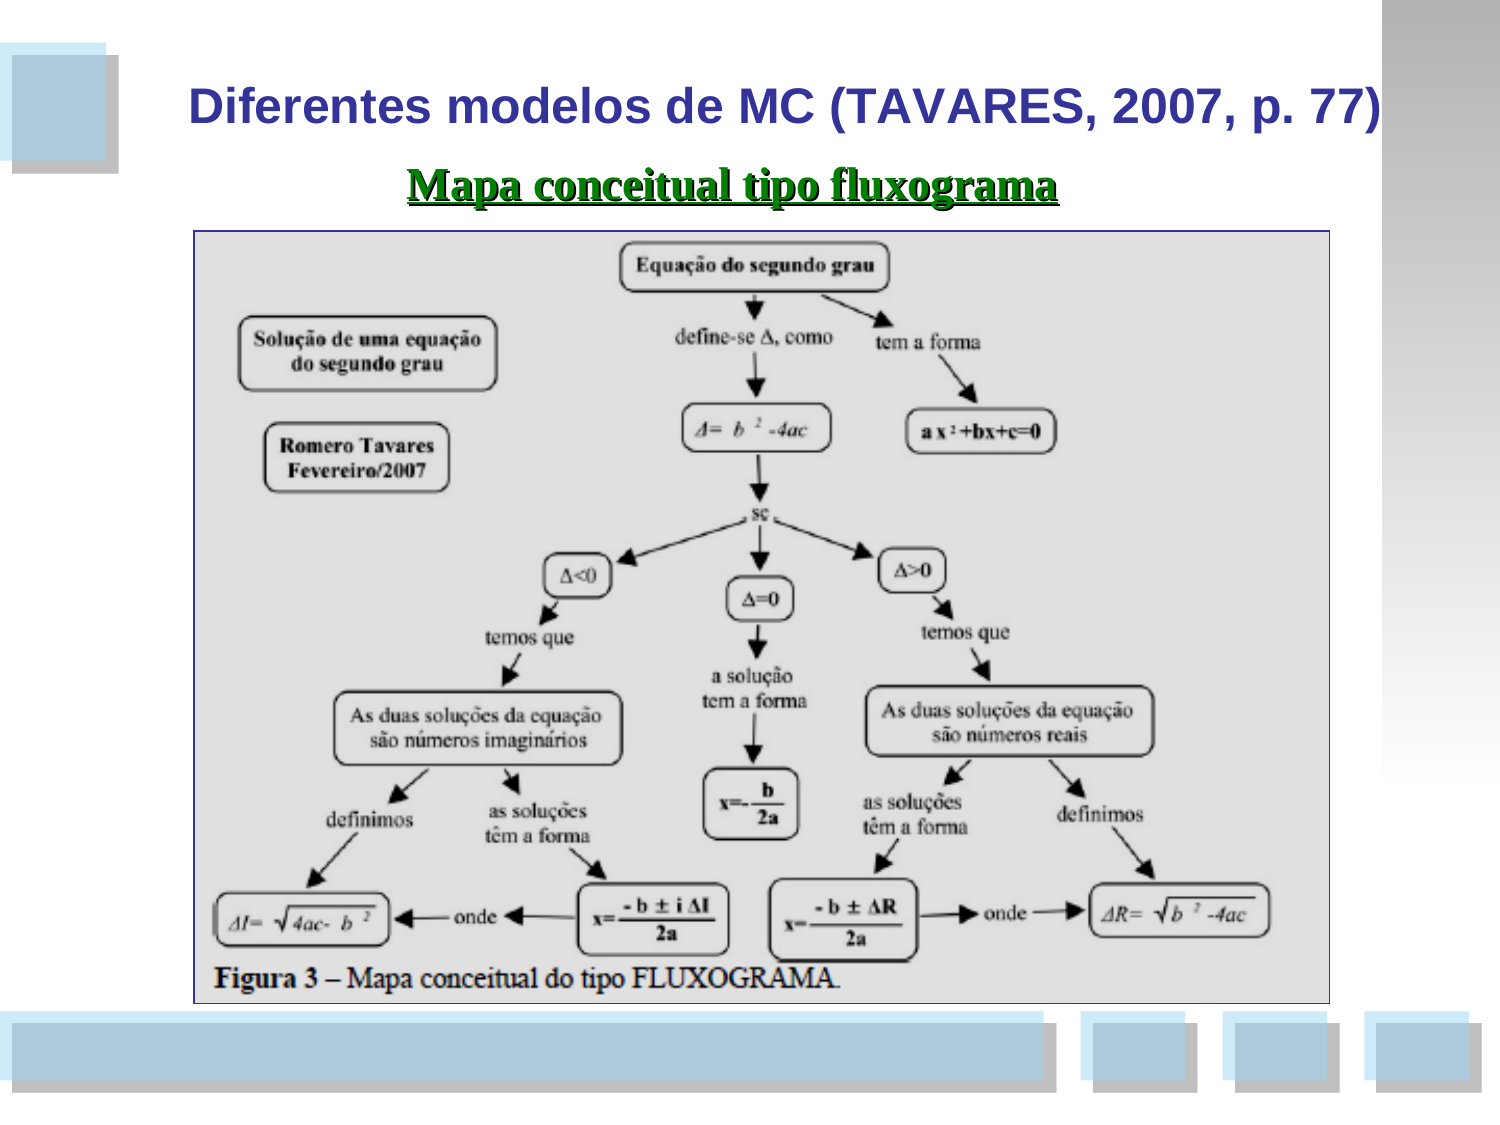

Diferentes modelos de MC (TAVARES, 2007, p. 77)
Mapa conceitual tipo fluxograma